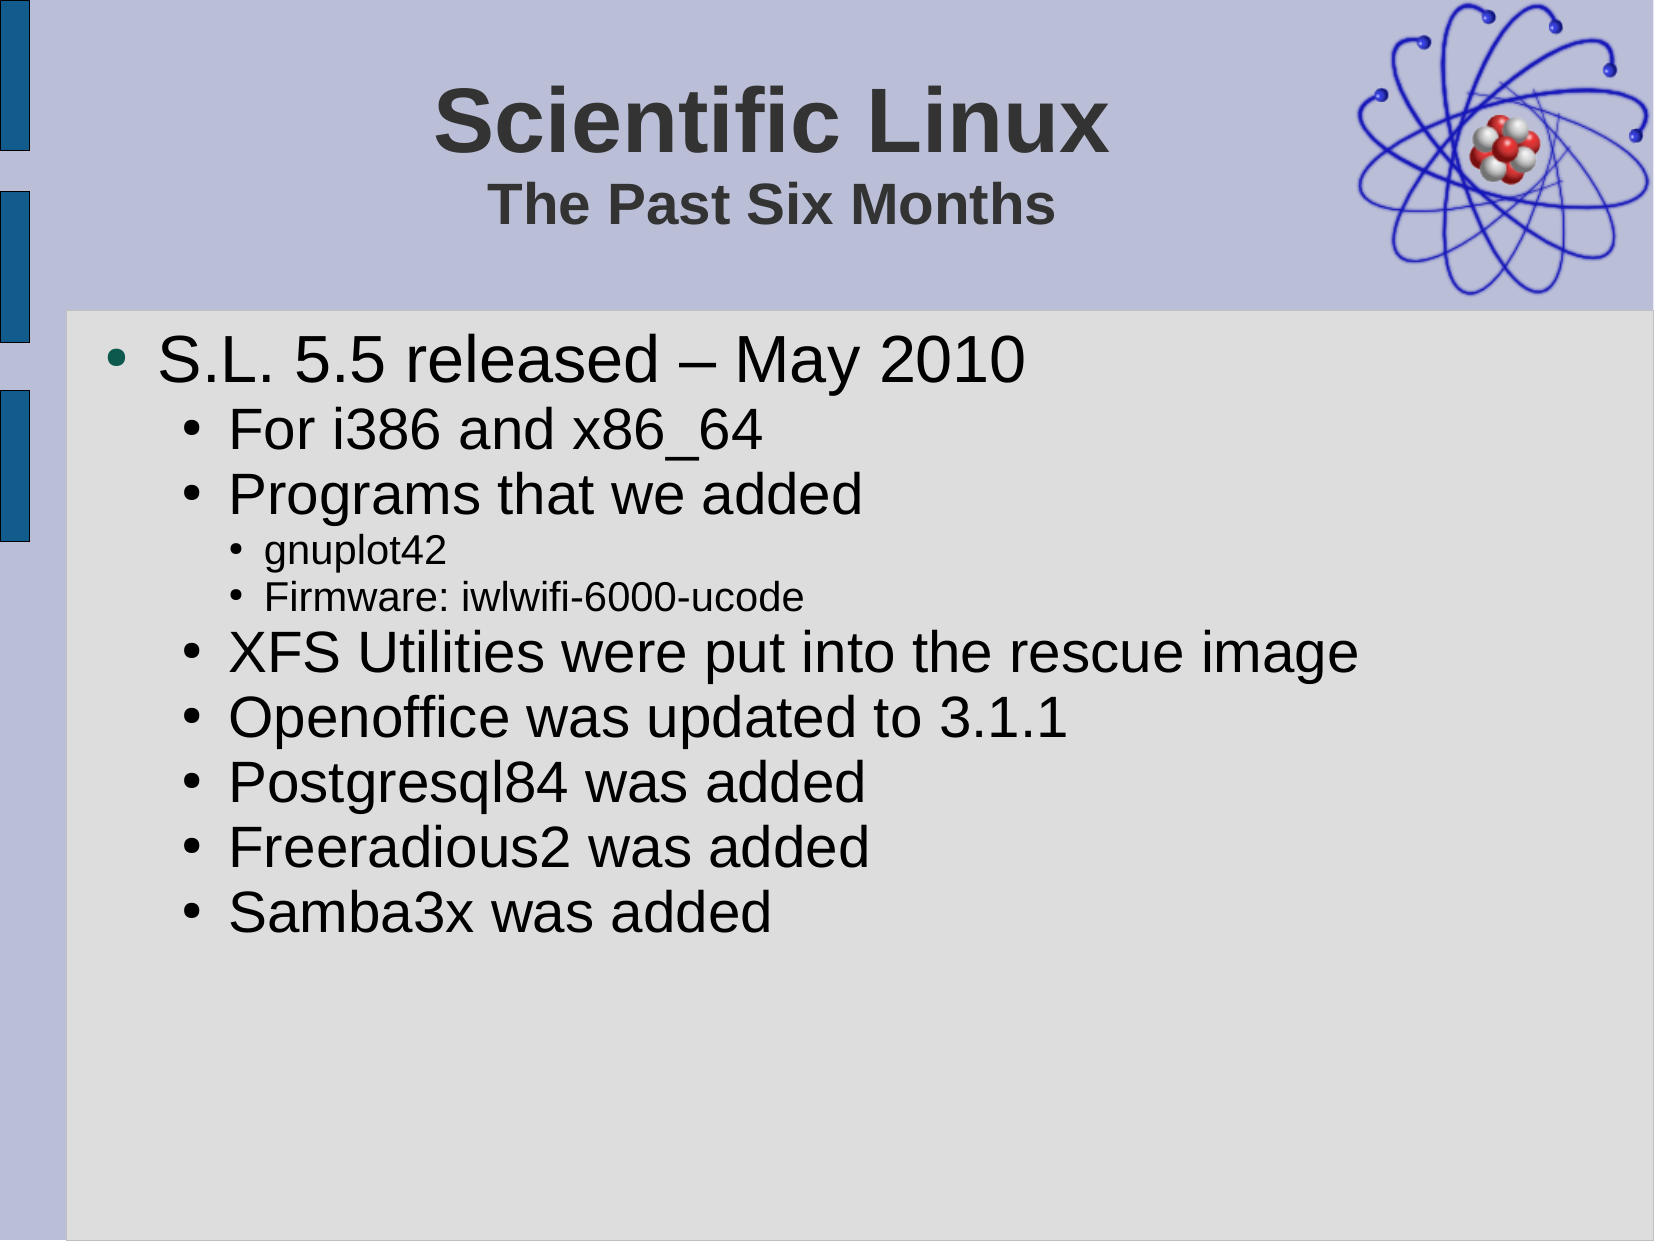

# Scientific Linux The Past Six Months
S.L. 5.5 released – May 2010
For i386 and x86_64
Programs that we added
gnuplot42
Firmware: iwlwifi-6000-ucode
XFS Utilities were put into the rescue image
Openoffice was updated to 3.1.1
Postgresql84 was added
Freeradious2 was added
Samba3x was added